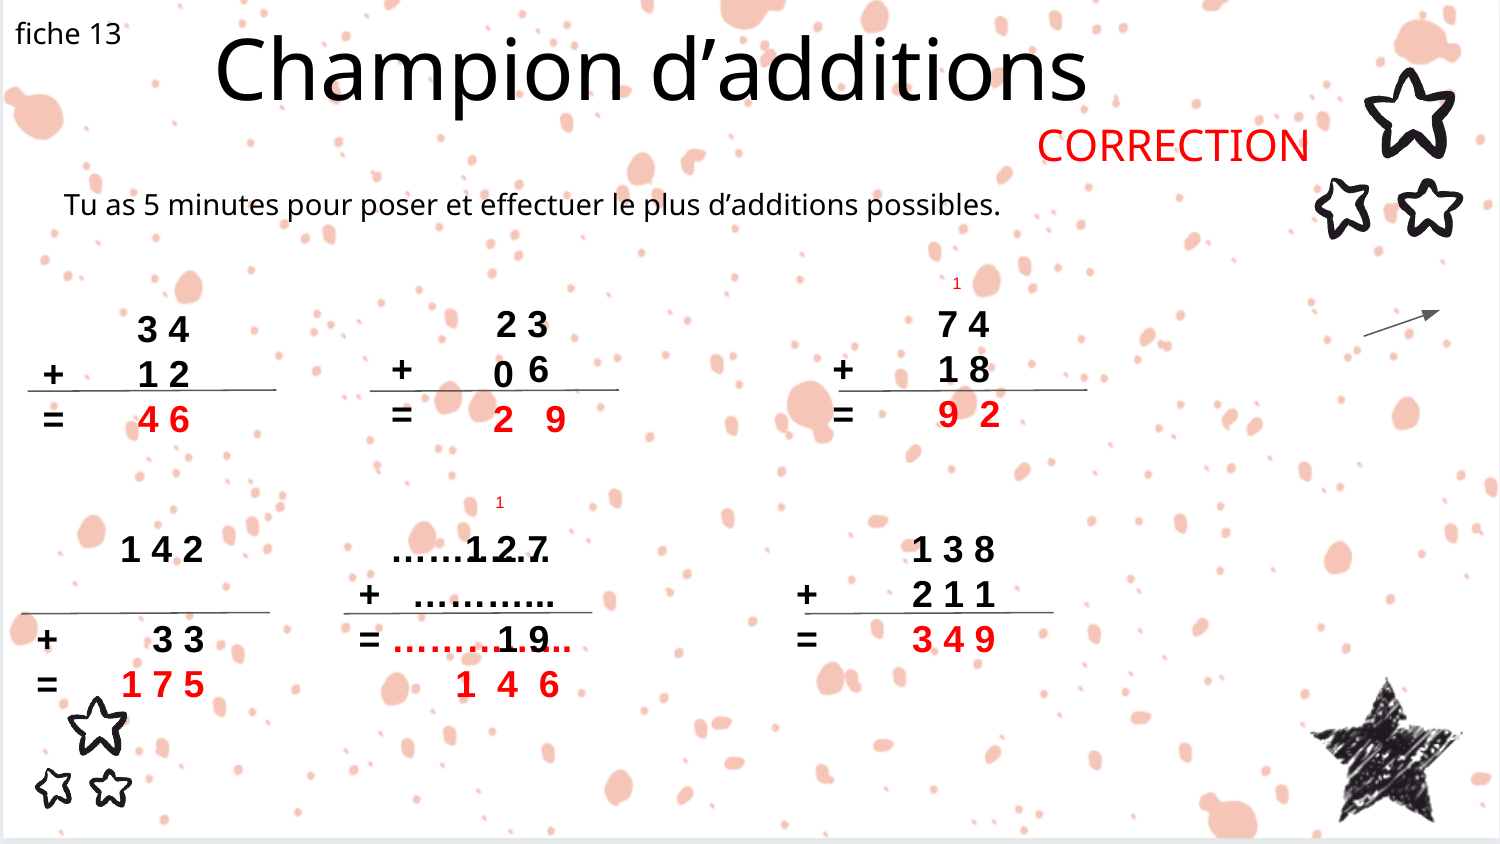

fiche 13
Champion d’additions
CORRECTION
Tu as 5 minutes pour poser et effectuer le plus d’additions possibles.
1
 2 3
+ 6
=
 7 4
+ 1 8
= 9 2
 3 4
+ 1 2 0
= 4 6 2 9
1
 1 4 2 1 2 7
+ 3 3 1 9
= 1 7 5 1 4 6
 ………….
+ ………...
= …………...
 1 3 8
+ 2 1 1
= 3 4 9